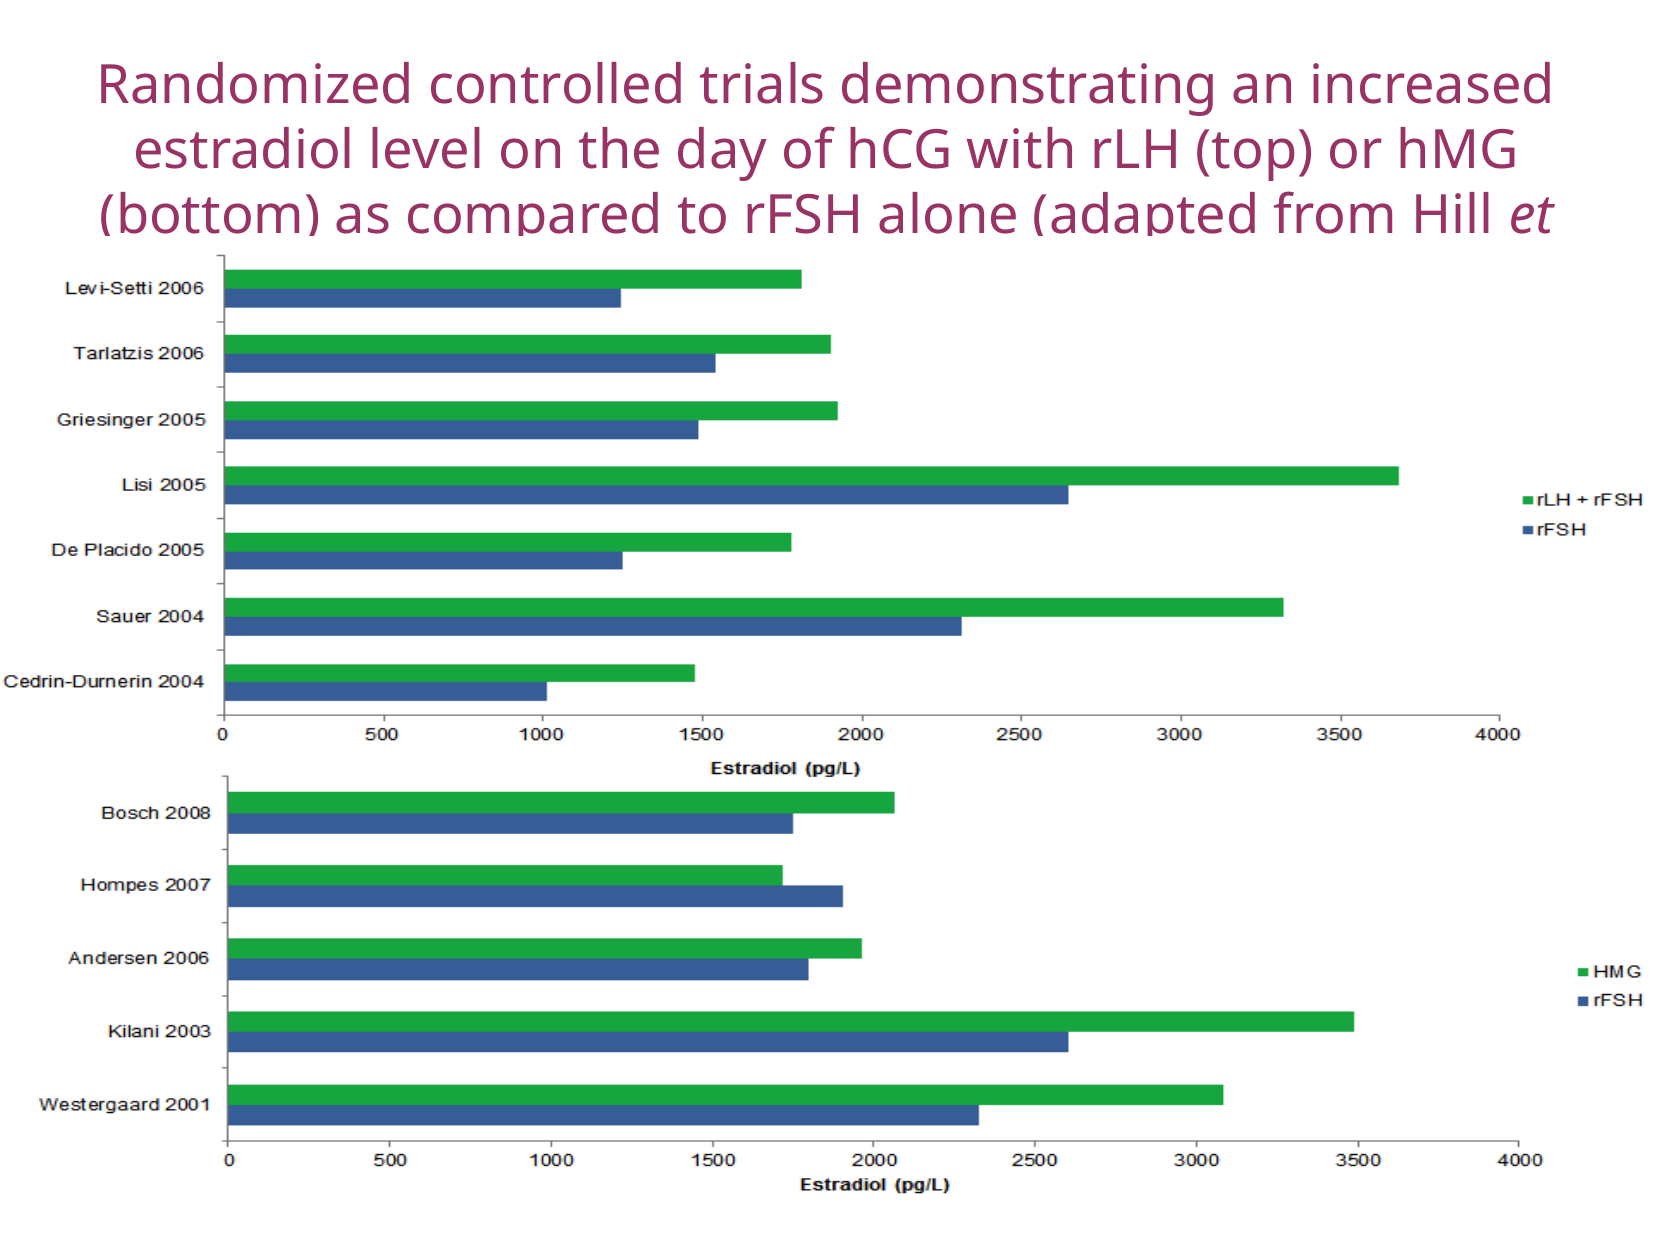

# Randomized controlled trials demonstrating an increased estradiol level on the day of hCG with rLH (top) or hMG (bottom) as compared to rFSH alone (adapted from Hill et al., 2012).